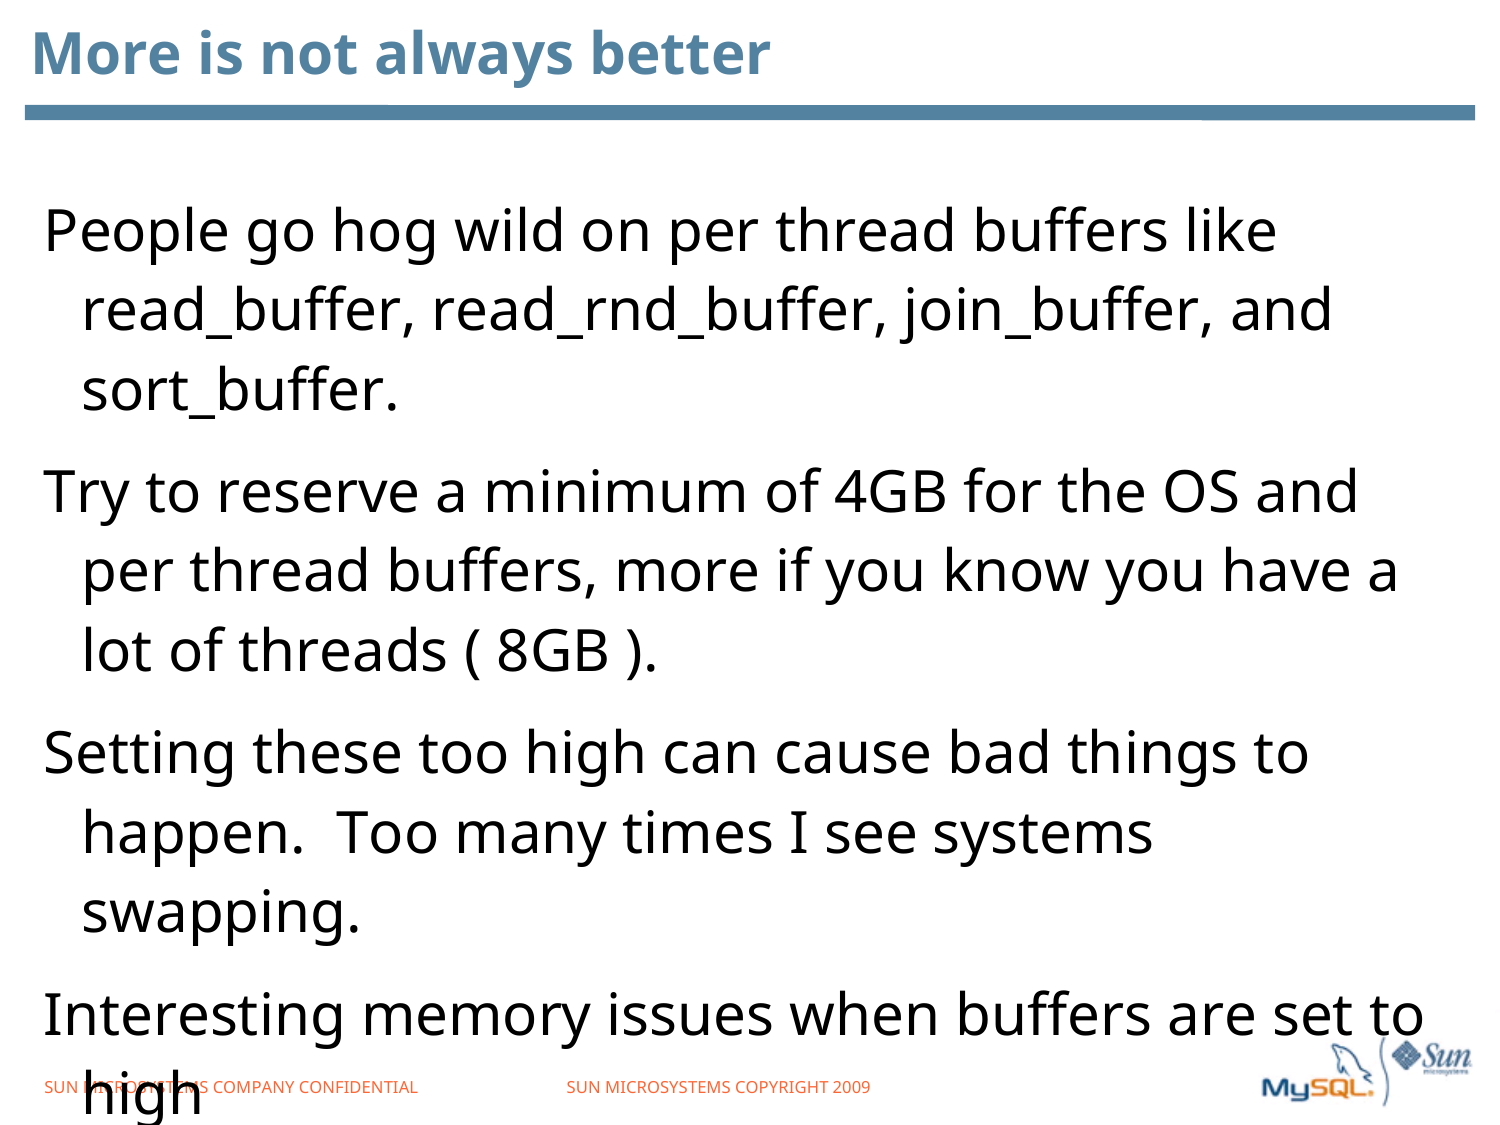

# More is not always better
People go hog wild on per thread buffers like read_buffer, read_rnd_buffer, join_buffer, and sort_buffer.
Try to reserve a minimum of 4GB for the OS and per thread buffers, more if you know you have a lot of threads ( 8GB ).
Setting these too high can cause bad things to happen. Too many times I see systems swapping.
Interesting memory issues when buffers are set to high